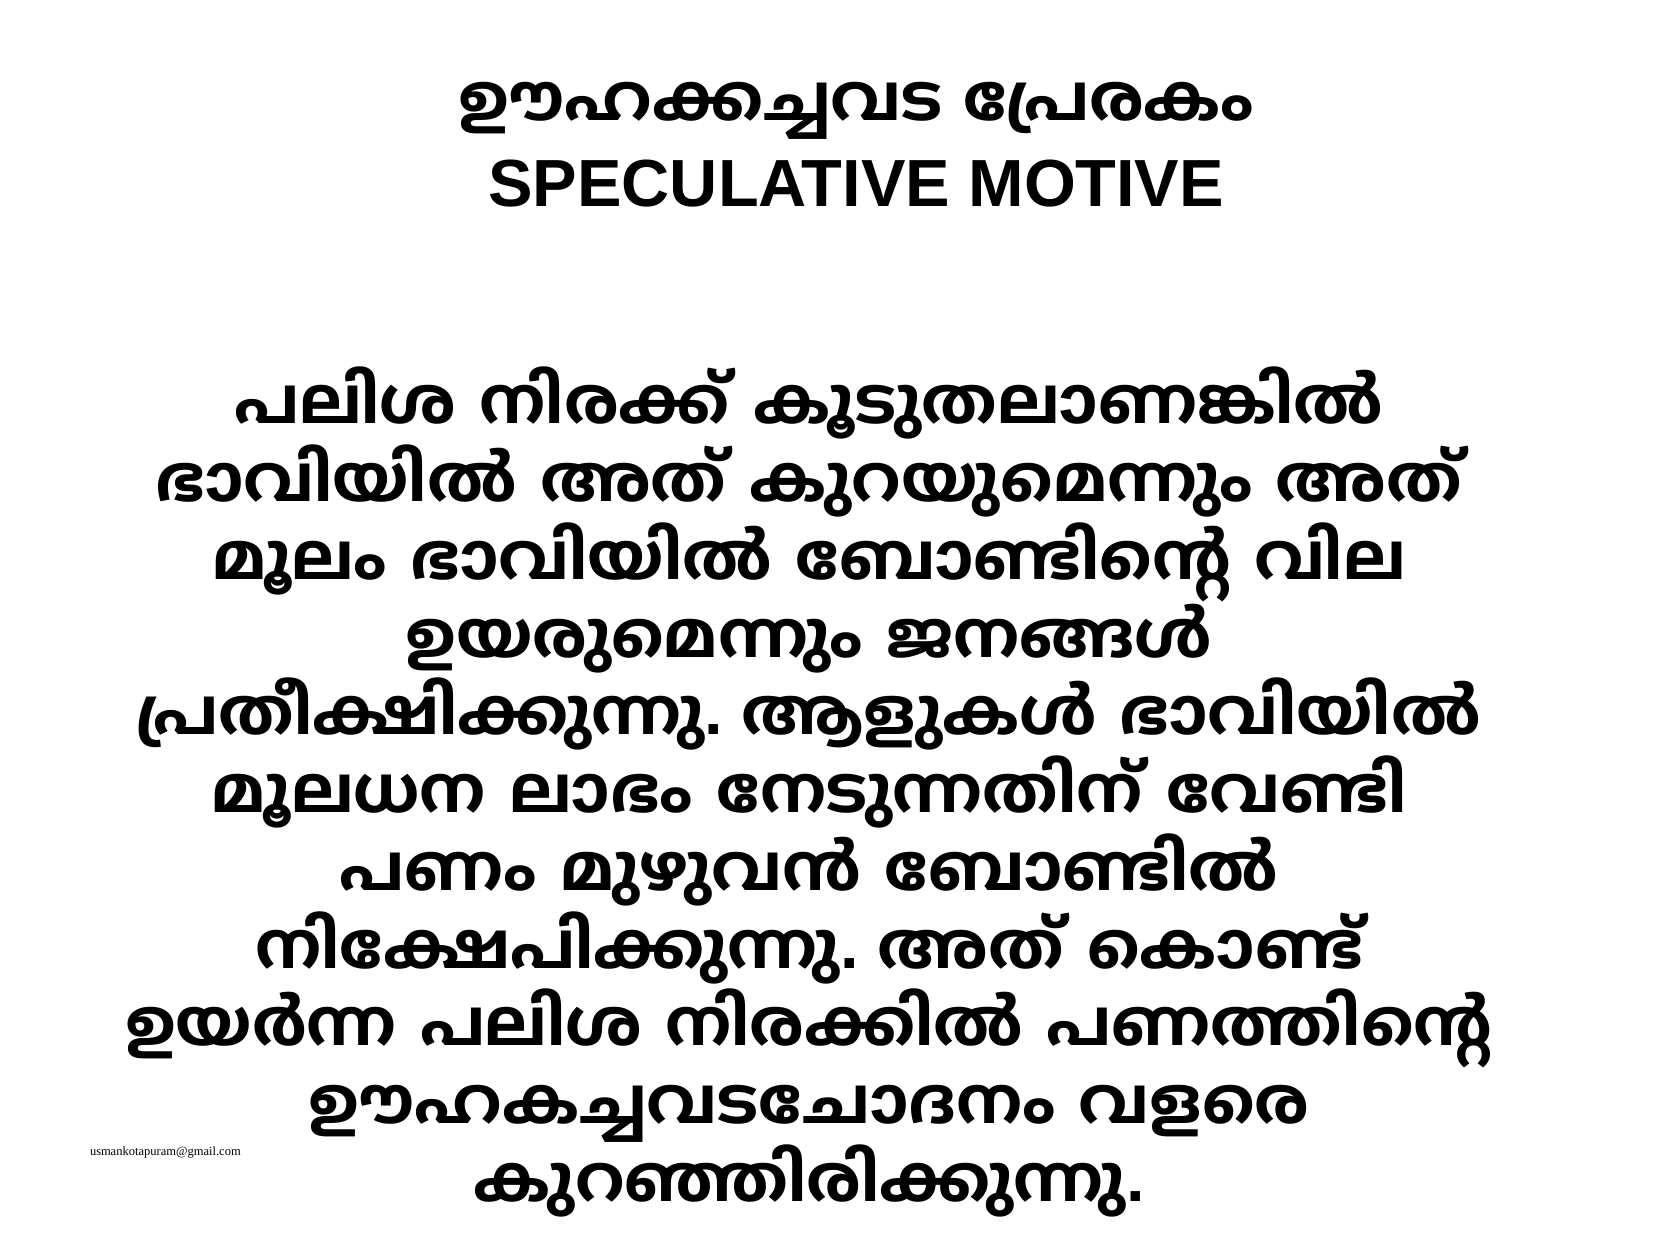

# ഊഹക്കച്ചവട പ്രേരകം SPECULATIVE MOTIVE
പലിശ നിരക്ക് കൂടുതലാണങ്കിൽ ഭാവിയിൽ അത് കുറയുമെന്നും അത് മൂലം ഭാവിയിൽ ബോണ്ടിന്റെ വില ഉയരുമെന്നും ജനങ്ങൾ പ്രതീക്ഷിക്കുന്നു. ആളുകൾ ഭാവിയിൽ മൂലധന ലാഭം നേടുന്നതിന് വേണ്ടി പണം മുഴുവൻ ബോണ്ടിൽ നിക്ഷേപിക്കുന്നു. അത് കൊണ്ട് ഉയർന്ന പലിശ നിരക്കിൽ പണത്തിന്റെ ഊഹകച്ചവടചോദനം വളരെ കുറഞ്ഞിരിക്കുന്നു.